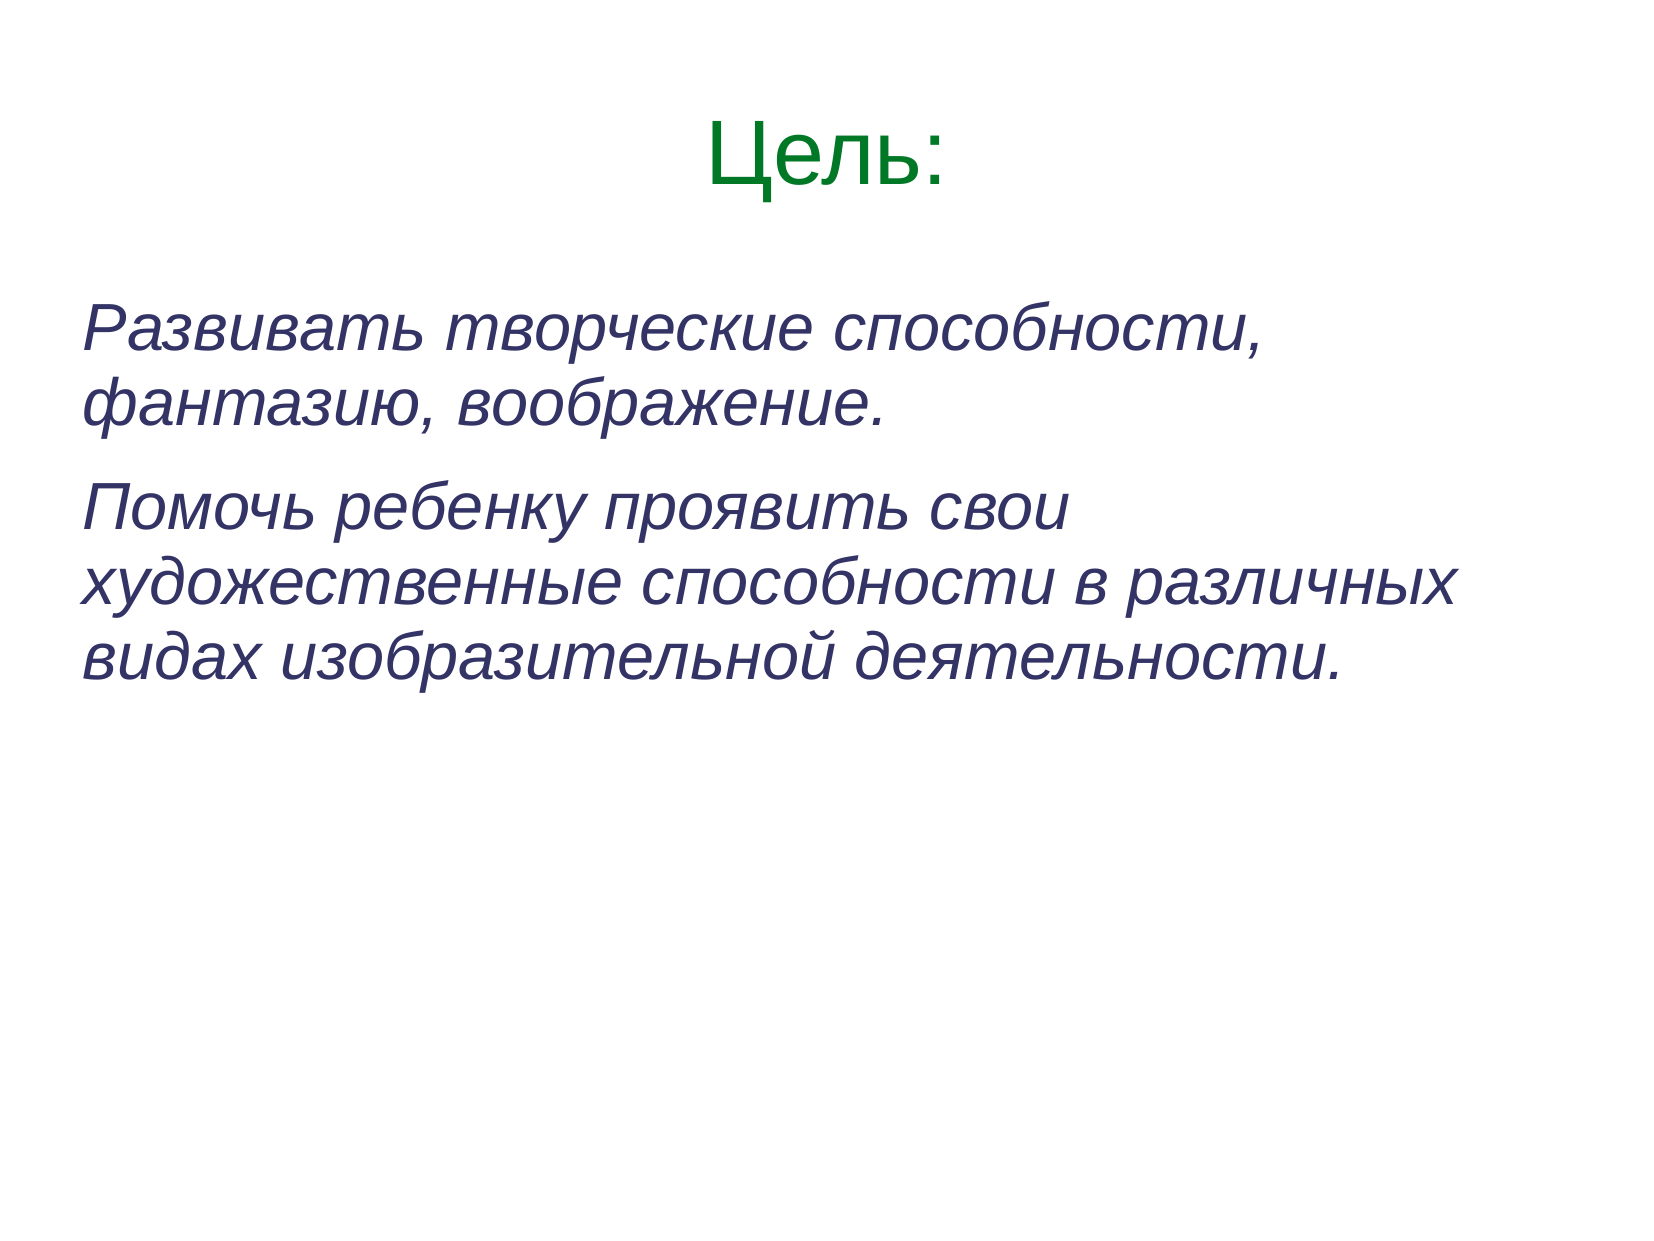

# Цель:
Развивать творческие способности, фантазию, воображение.
Помочь ребенку проявить свои художественные способности в различных видах изобразительной деятельности.